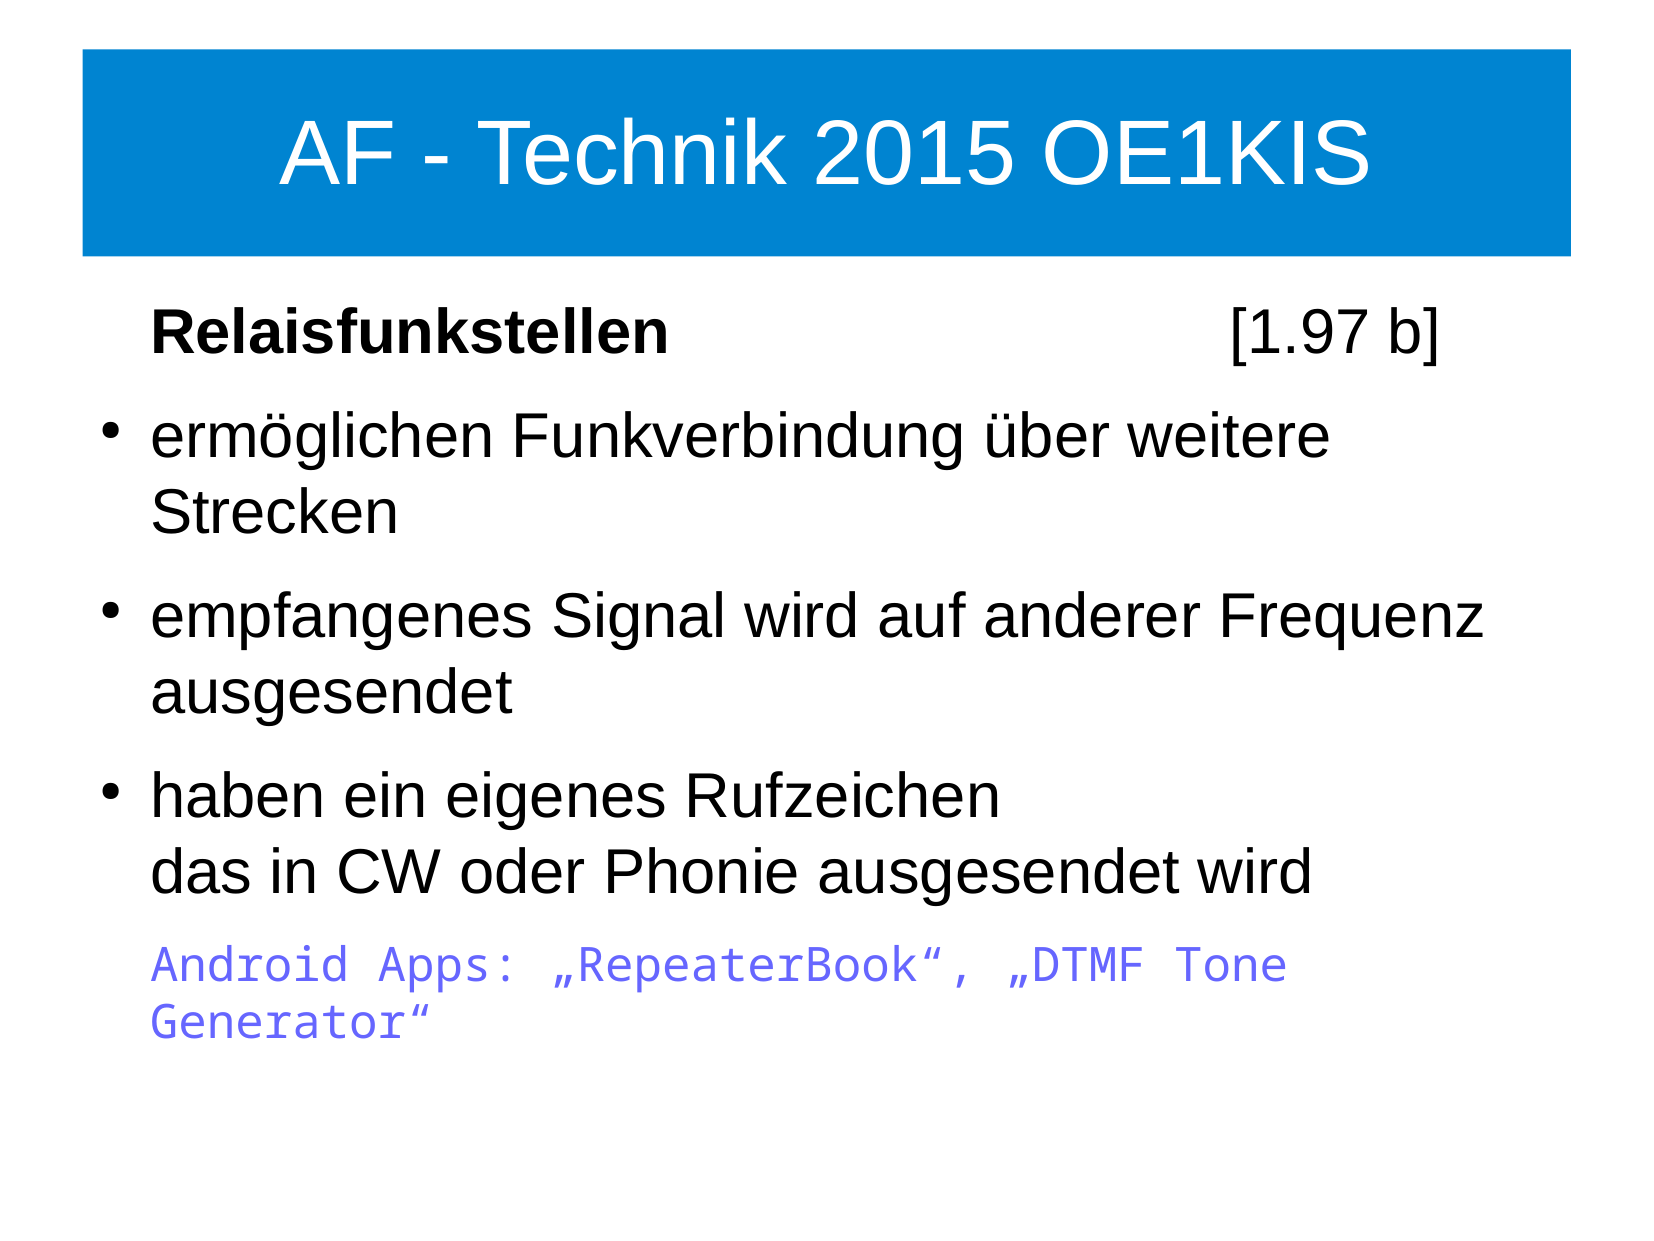

# AF - Technik 2015 OE1KIS
Relaisfunkstellen [1.97 b]
ermöglichen Funkverbindung über weitere Strecken
empfangenes Signal wird auf anderer Frequenz ausgesendet
haben ein eigenes Rufzeichen
das in CW oder Phonie ausgesendet wird
Android Apps: „RepeaterBook“, „DTMF Tone Generator“